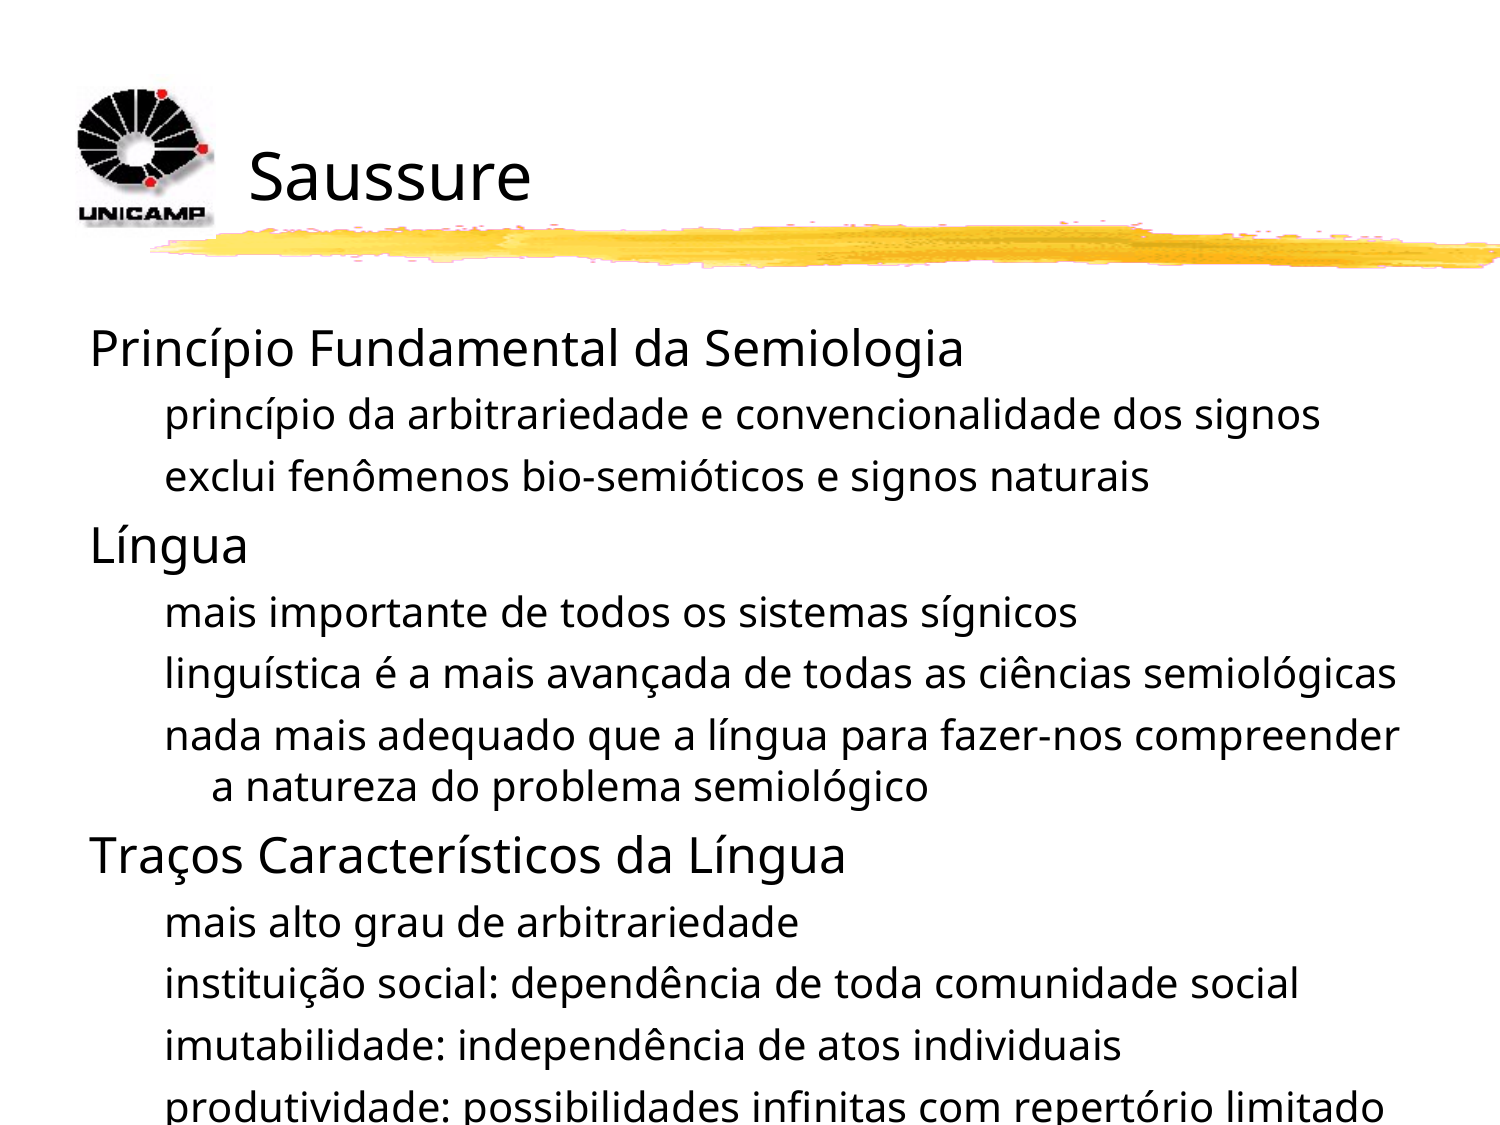

# Saussure
Princípio Fundamental da Semiologia
princípio da arbitrariedade e convencionalidade dos signos
exclui fenômenos bio-semióticos e signos naturais
Língua
mais importante de todos os sistemas sígnicos
linguística é a mais avançada de todas as ciências semiológicas
nada mais adequado que a língua para fazer-nos compreender a natureza do problema semiológico
Traços Característicos da Língua
mais alto grau de arbitrariedade
instituição social: dependência de toda comunidade social
imutabilidade: independência de atos individuais
produtividade: possibilidades infinitas com repertório limitado